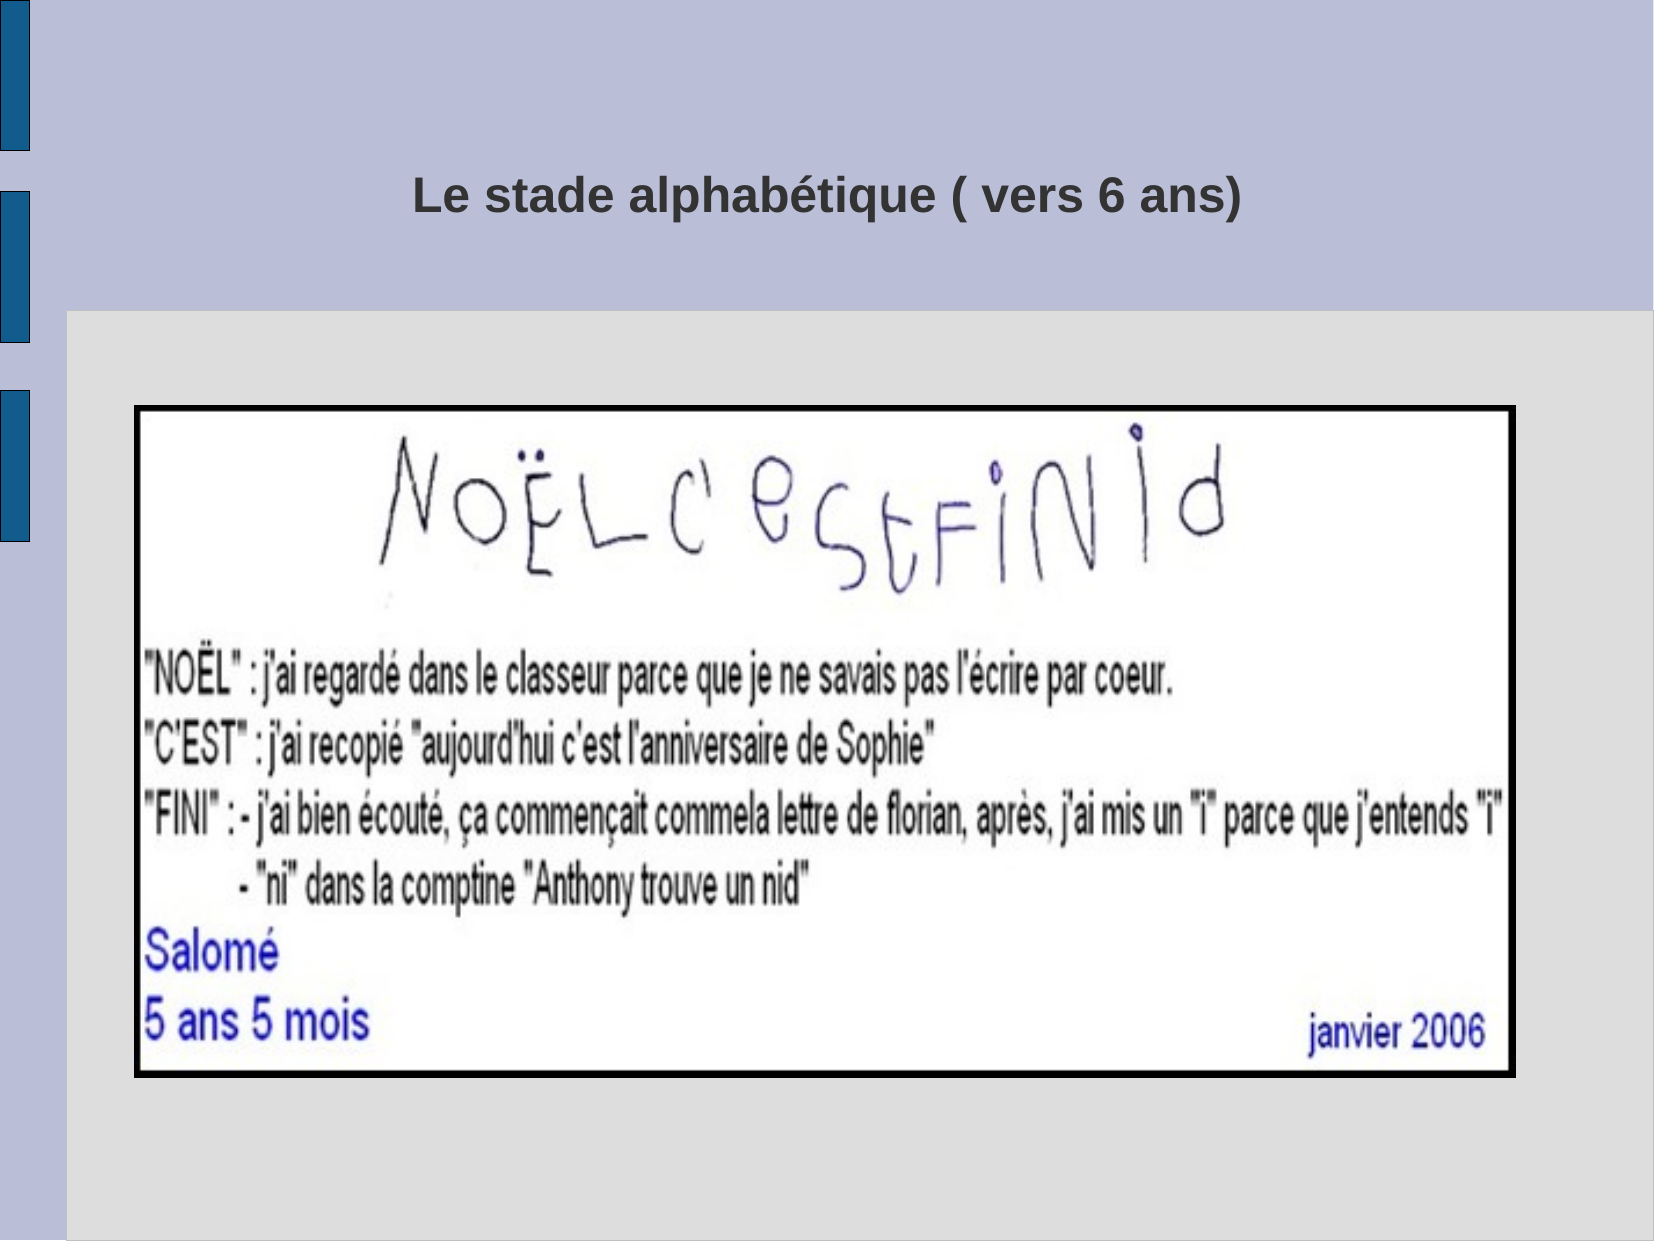

# Le stade alphabétique ( vers 6 ans)